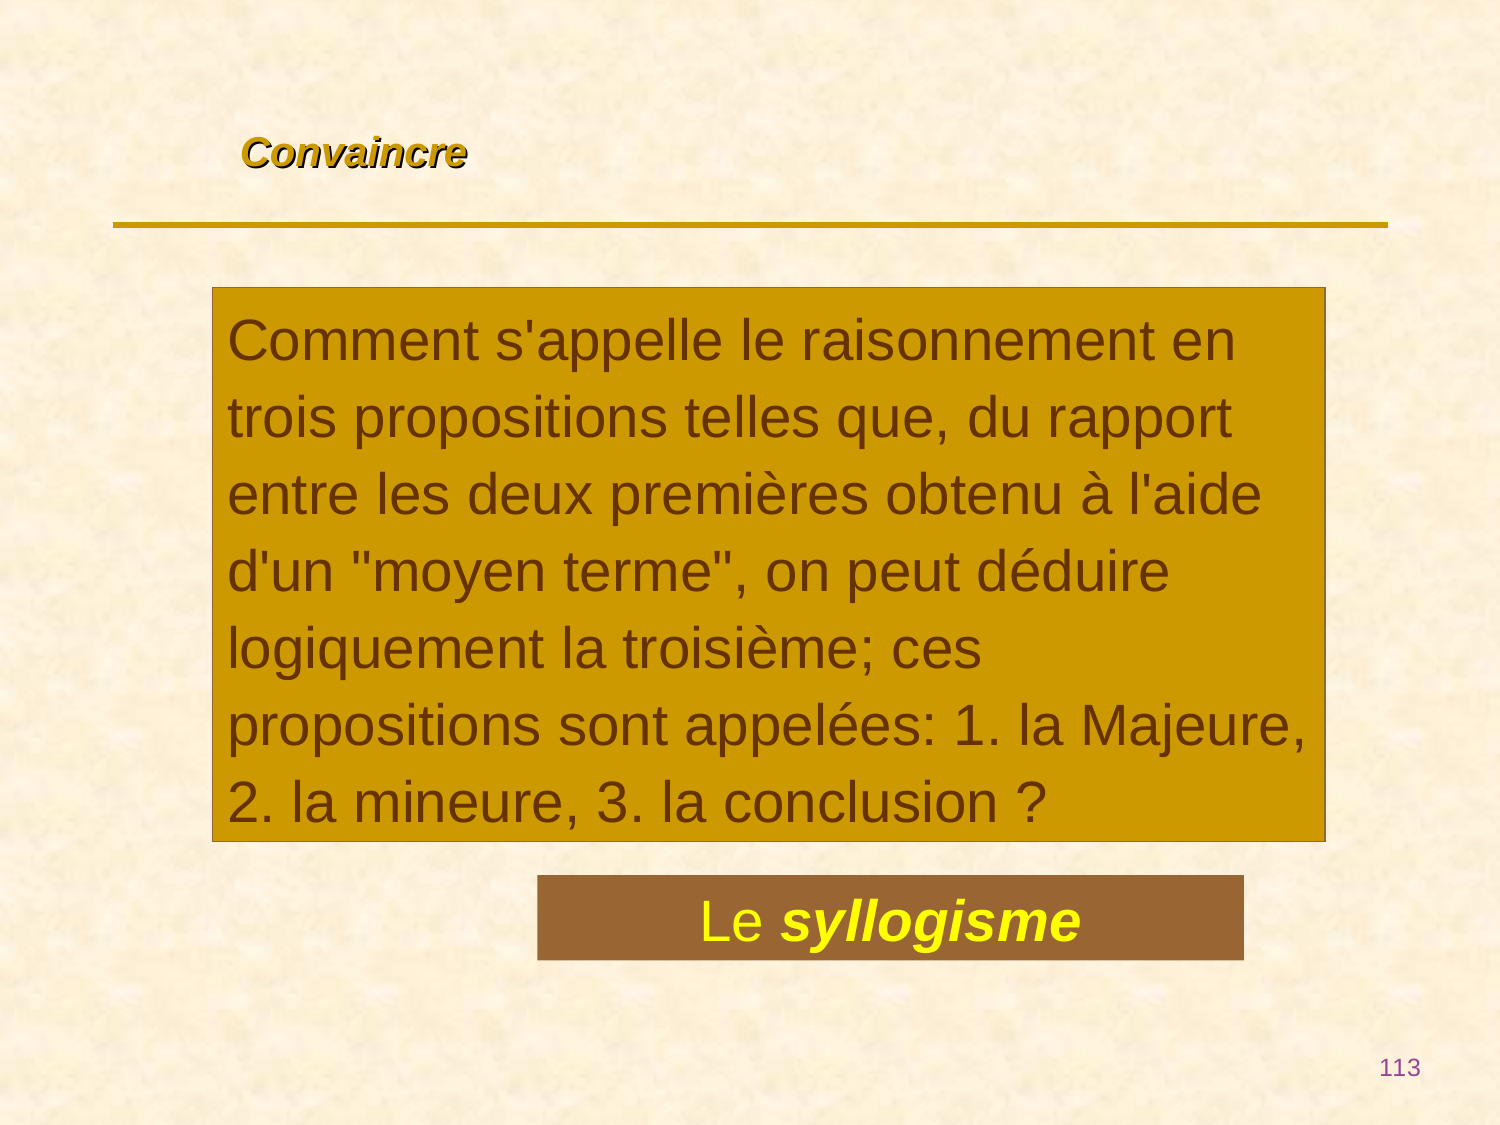

Convaincre
Comment s'appelle le raisonnement en trois propositions telles que, du rapport entre les deux premières obtenu à l'aide d'un "moyen terme", on peut déduire logiquement la troisième; ces propositions sont appelées: 1. la Majeure, 2. la mineure, 3. la conclusion ?
Le syllogisme
113